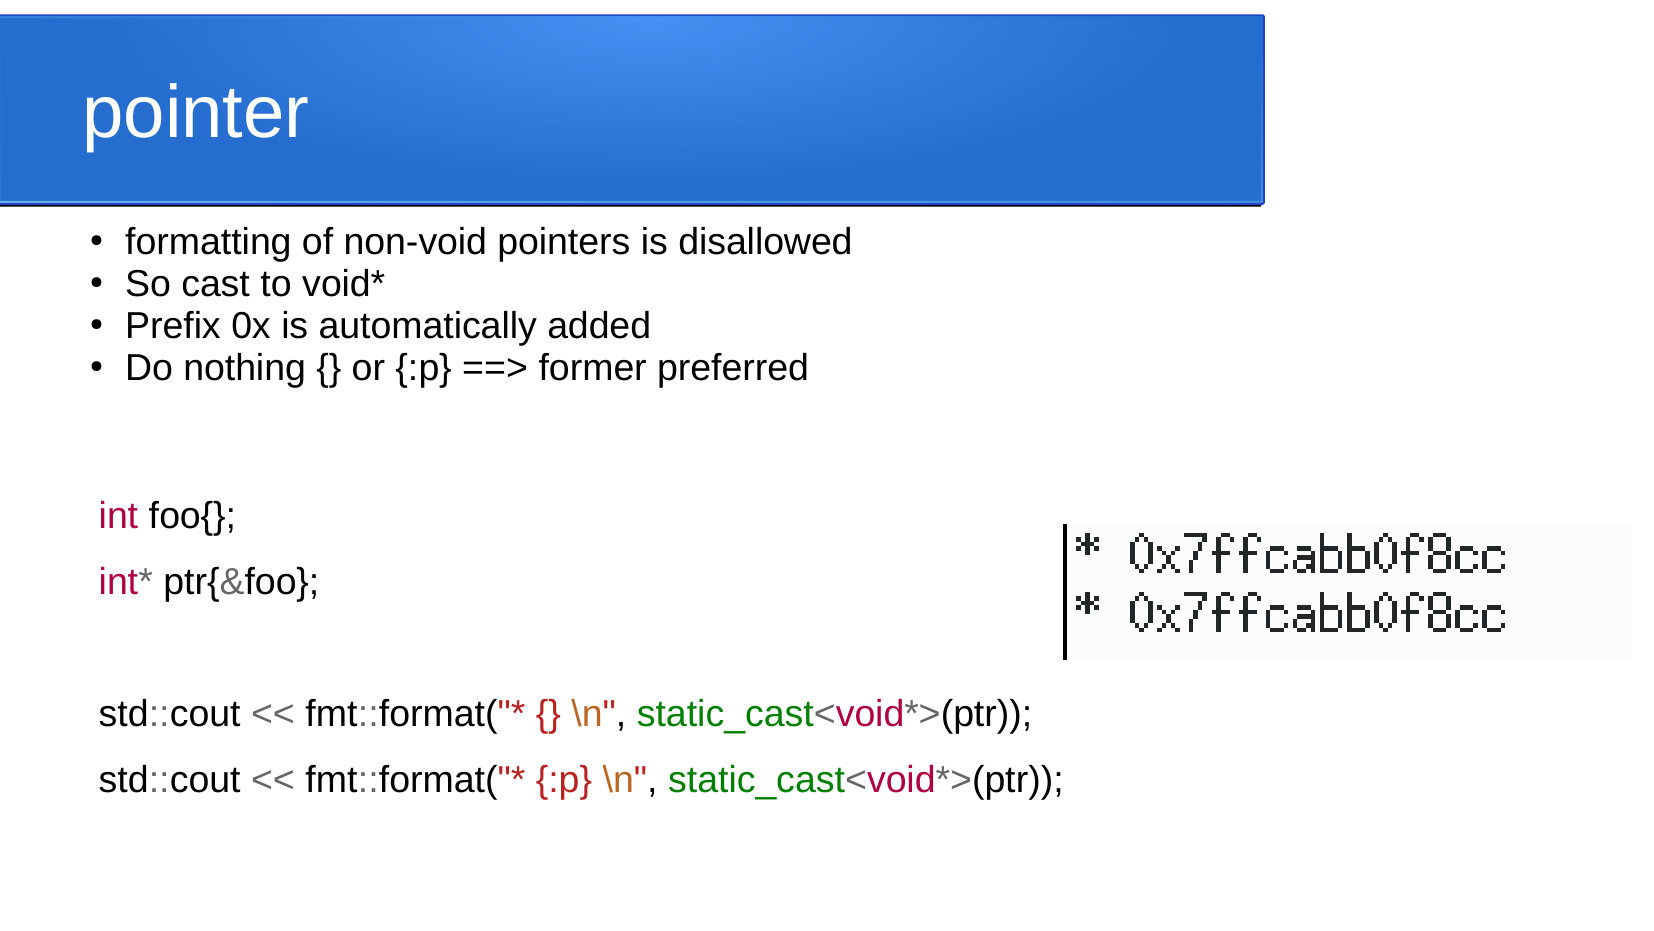

# pointer
formatting of non-void pointers is disallowed
So cast to void*
Prefix 0x is automatically added
Do nothing {} or {:p} ==> former preferred
 int foo{};
 int* ptr{&foo};
 std::cout << fmt::format("* {} \n", static_cast<void*>(ptr));
 std::cout << fmt::format("* {:p} \n", static_cast<void*>(ptr));